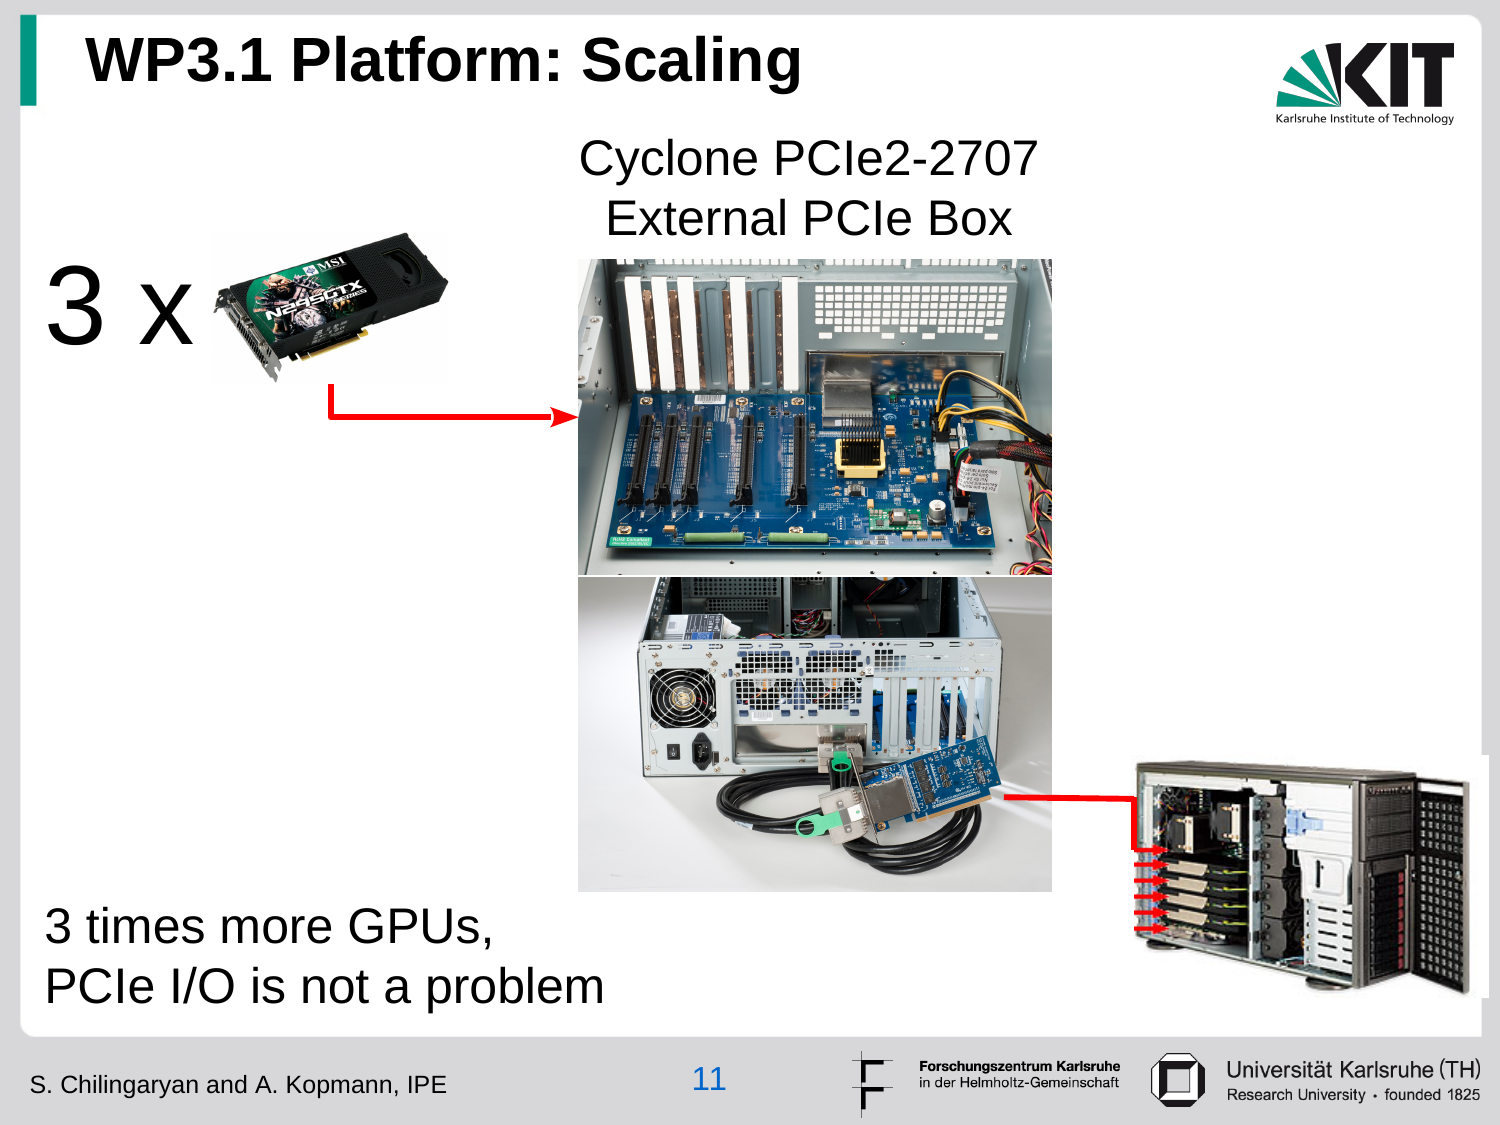

# WP3.1 Platform: Scaling
Cyclone PCIe2-2707
External PCIe Box
3 x
3 times more GPUs,
PCIe I/O is not a problem
S. Chilingaryan and A. Kopmann, IPE